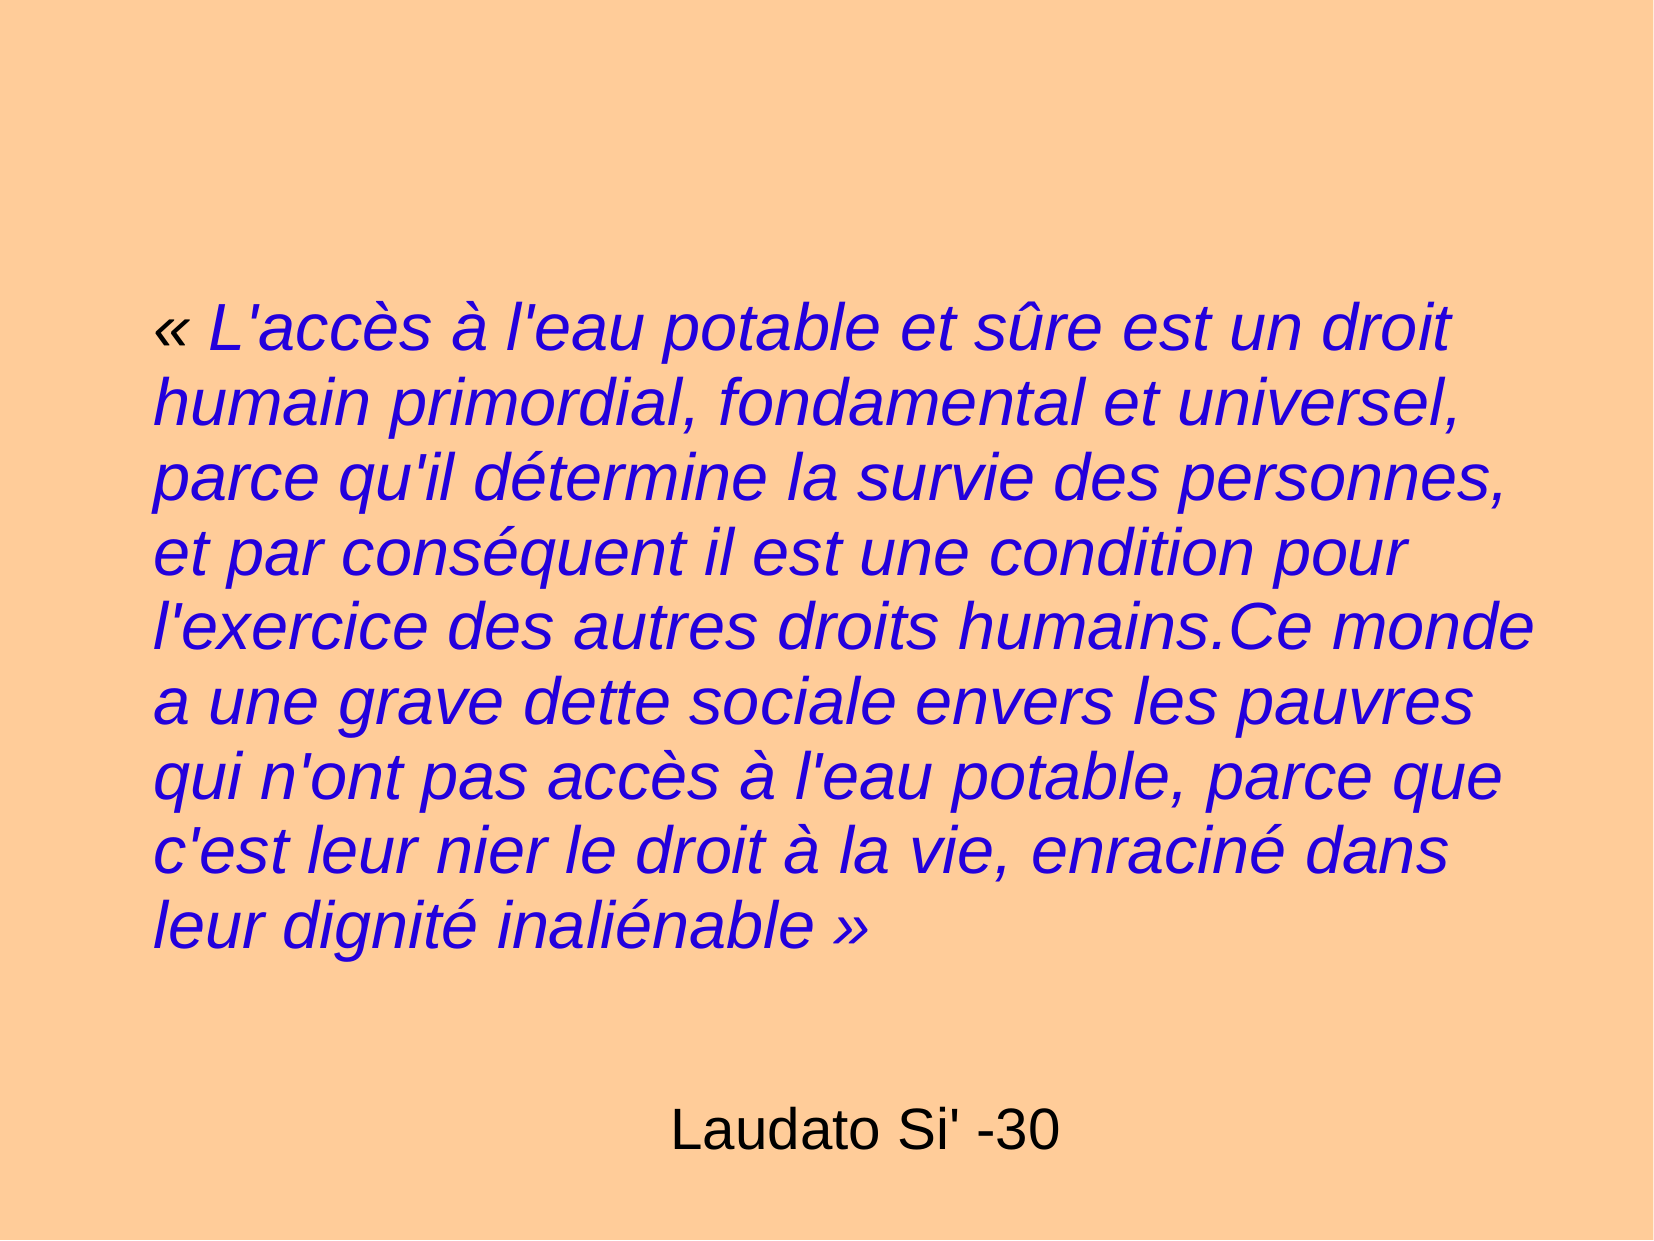

# « L'accès à l'eau potable et sûre est un droit humain primordial, fondamental et universel, parce qu'il détermine la survie des personnes, et par conséquent il est une condition pour l'exercice des autres droits humains.Ce monde a une grave dette sociale envers les pauvres qui n'ont pas accès à l'eau potable, parce que c'est leur nier le droit à la vie, enraciné dans leur dignité inaliénable »
 Laudato Si' -30